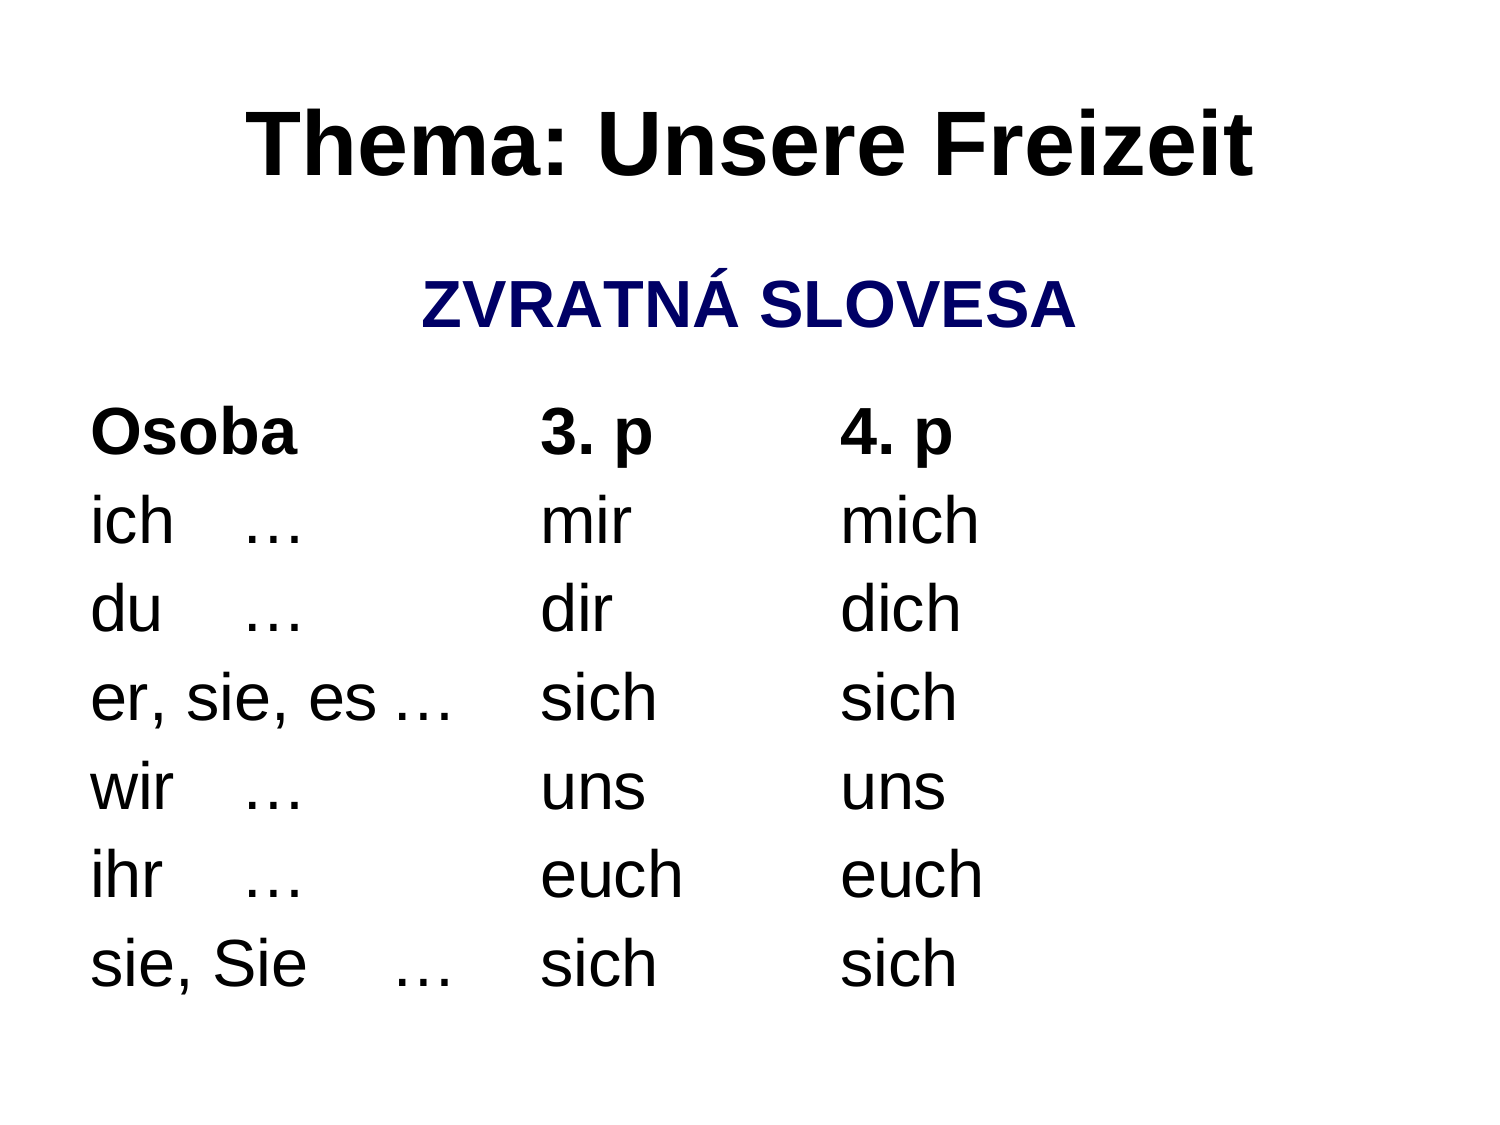

# Thema: Unsere Freizeit
ZVRATNÁ SLOVESA
Osoba		3. p		4. p
ich	…		mir		mich
du	…		dir 		dich
er, sie, es	…	sich		sich
wir	…		uns		uns
ihr	…		euch		euch
sie, Sie	…	sich		sich